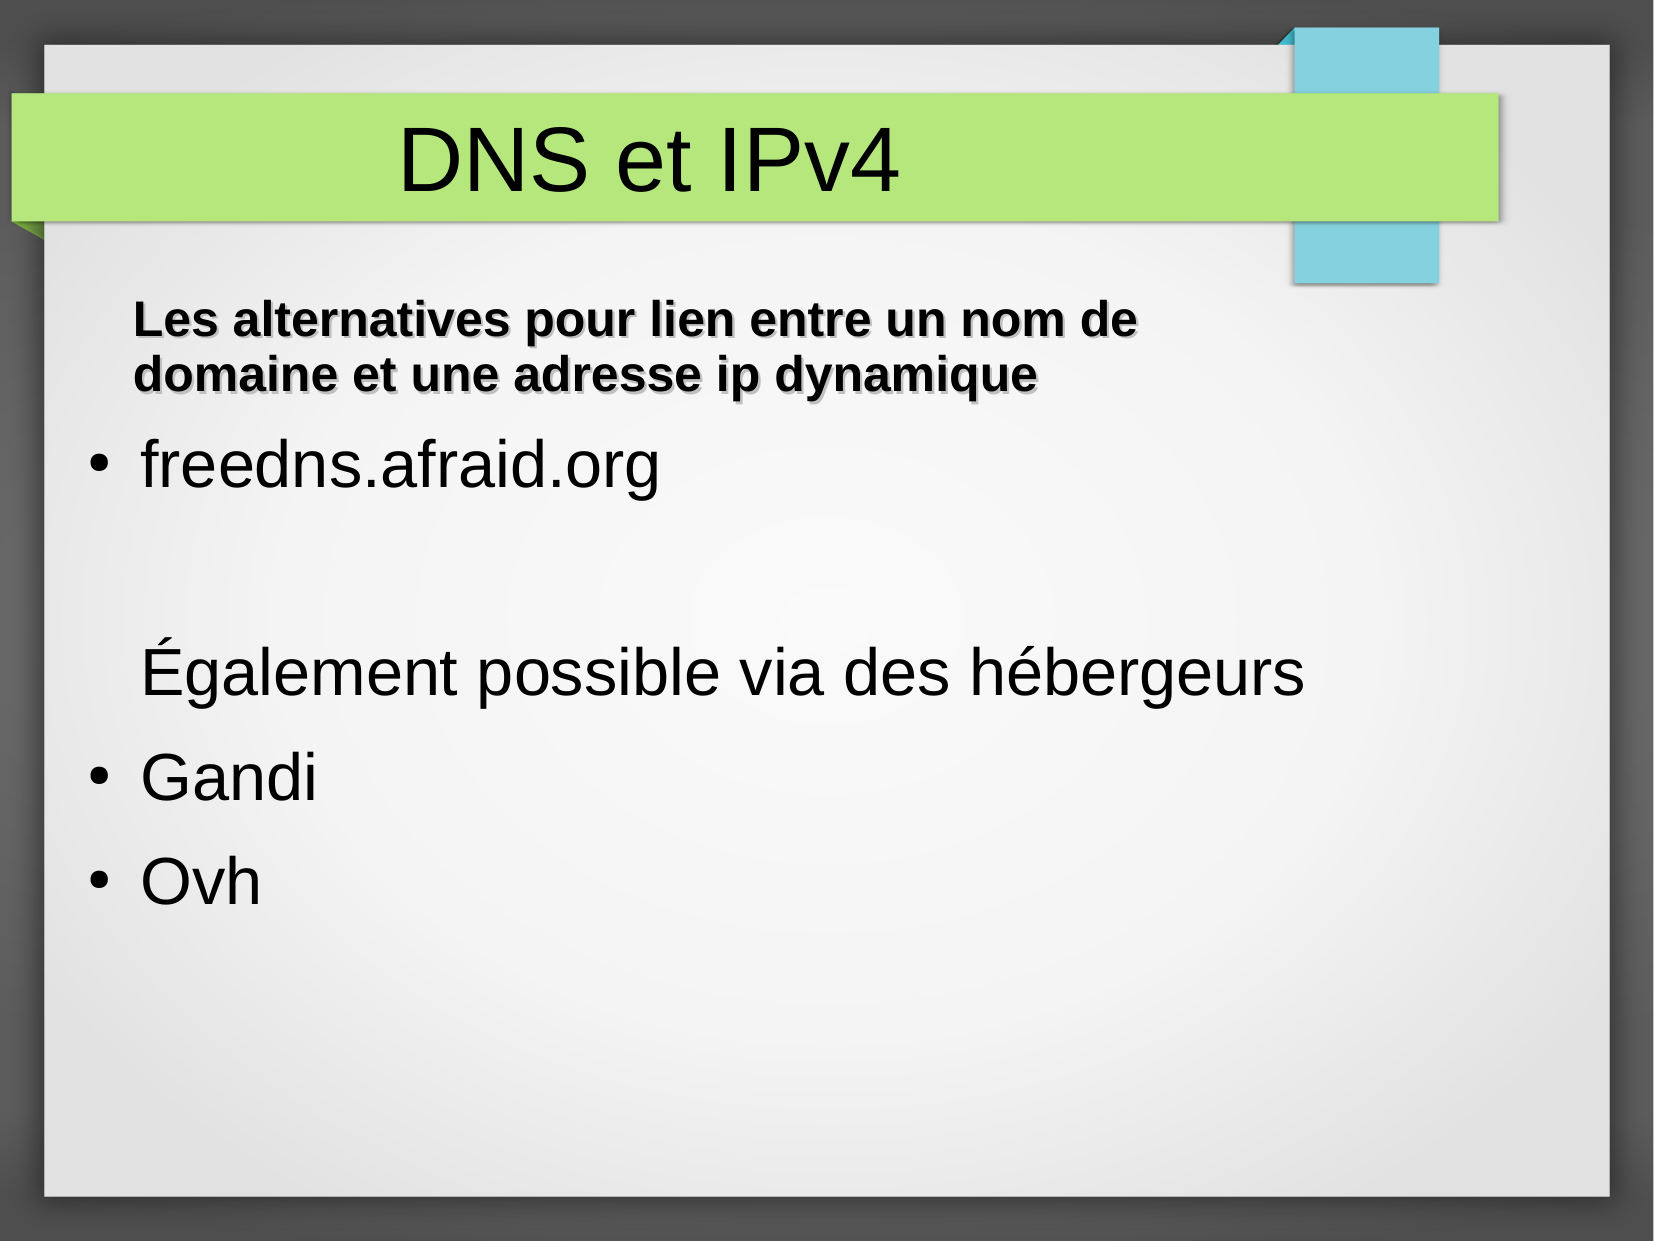

# DNS et IPv4
Les alternatives pour lien entre un nom de domaine et une adresse ip dynamique
freedns.afraid.org
Également possible via des hébergeurs
Gandi
Ovh